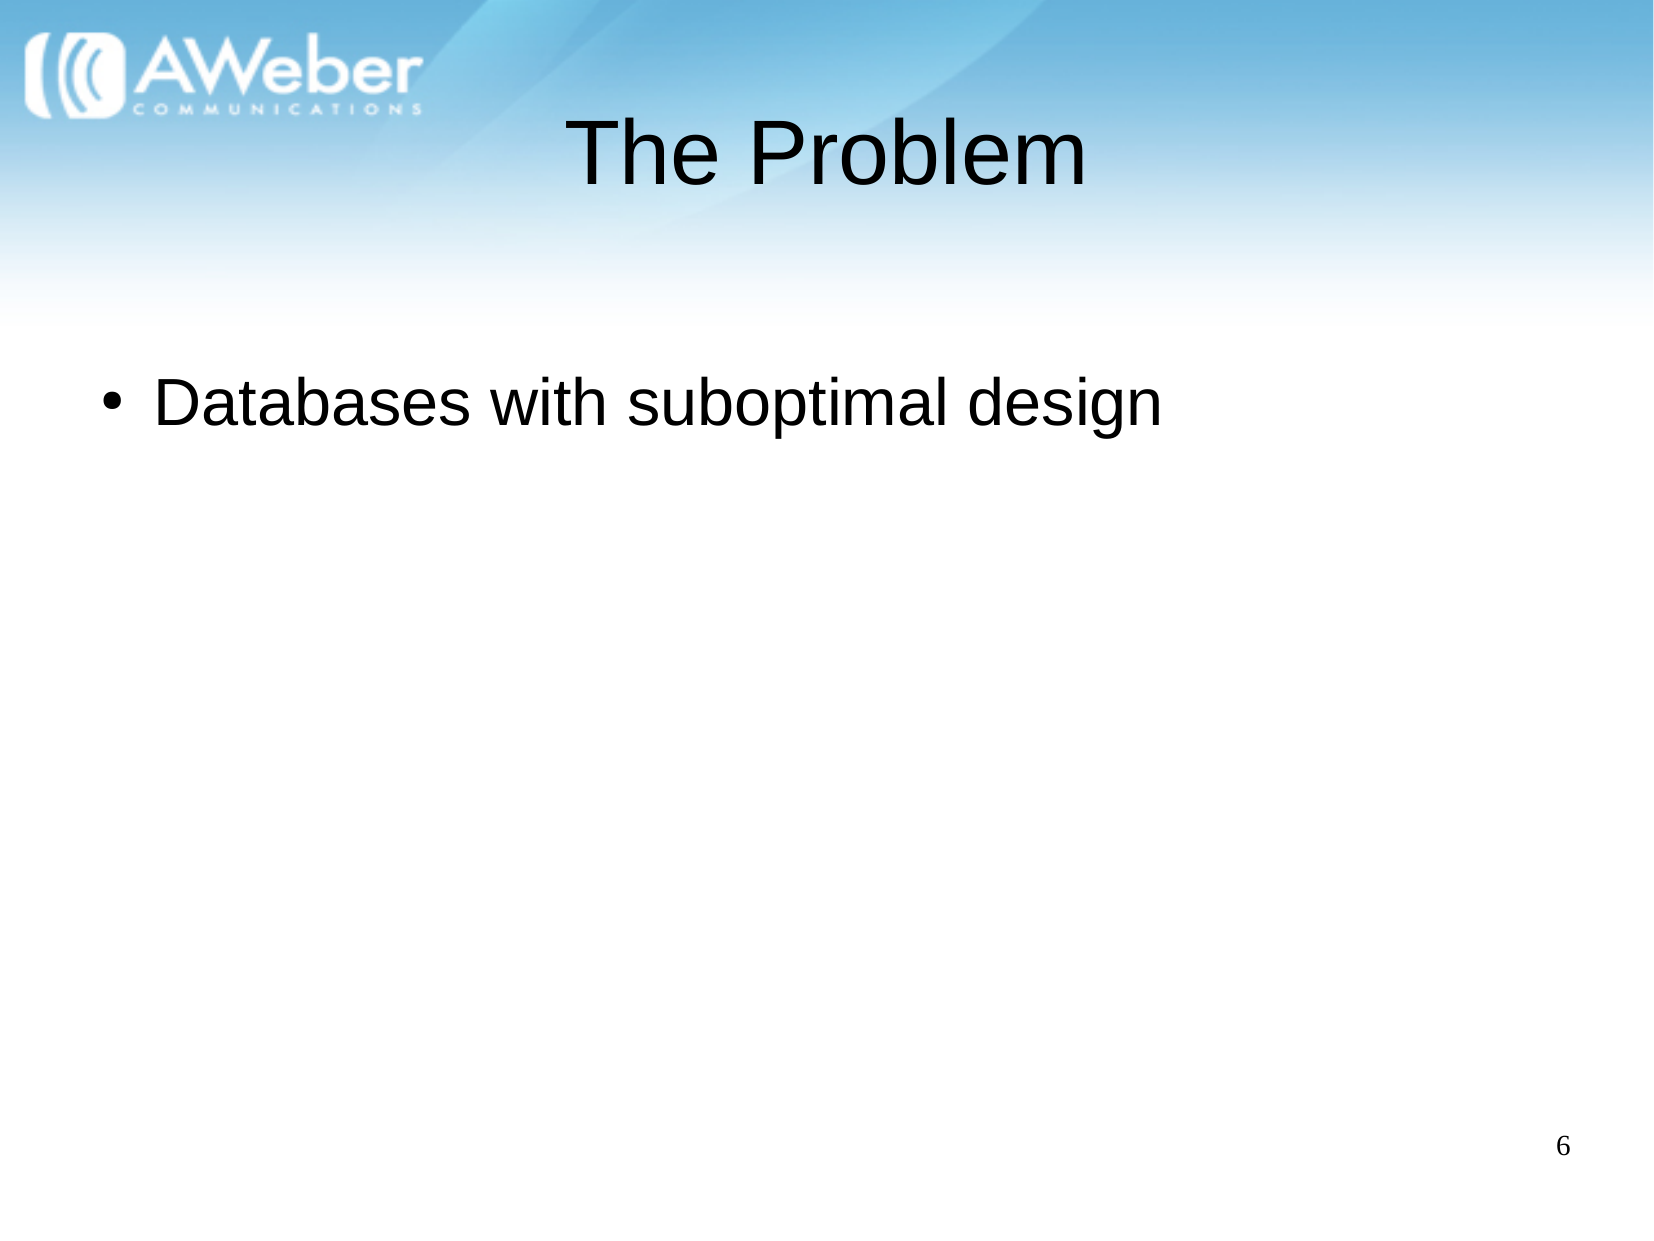

# The Problem
Databases with suboptimal design
6